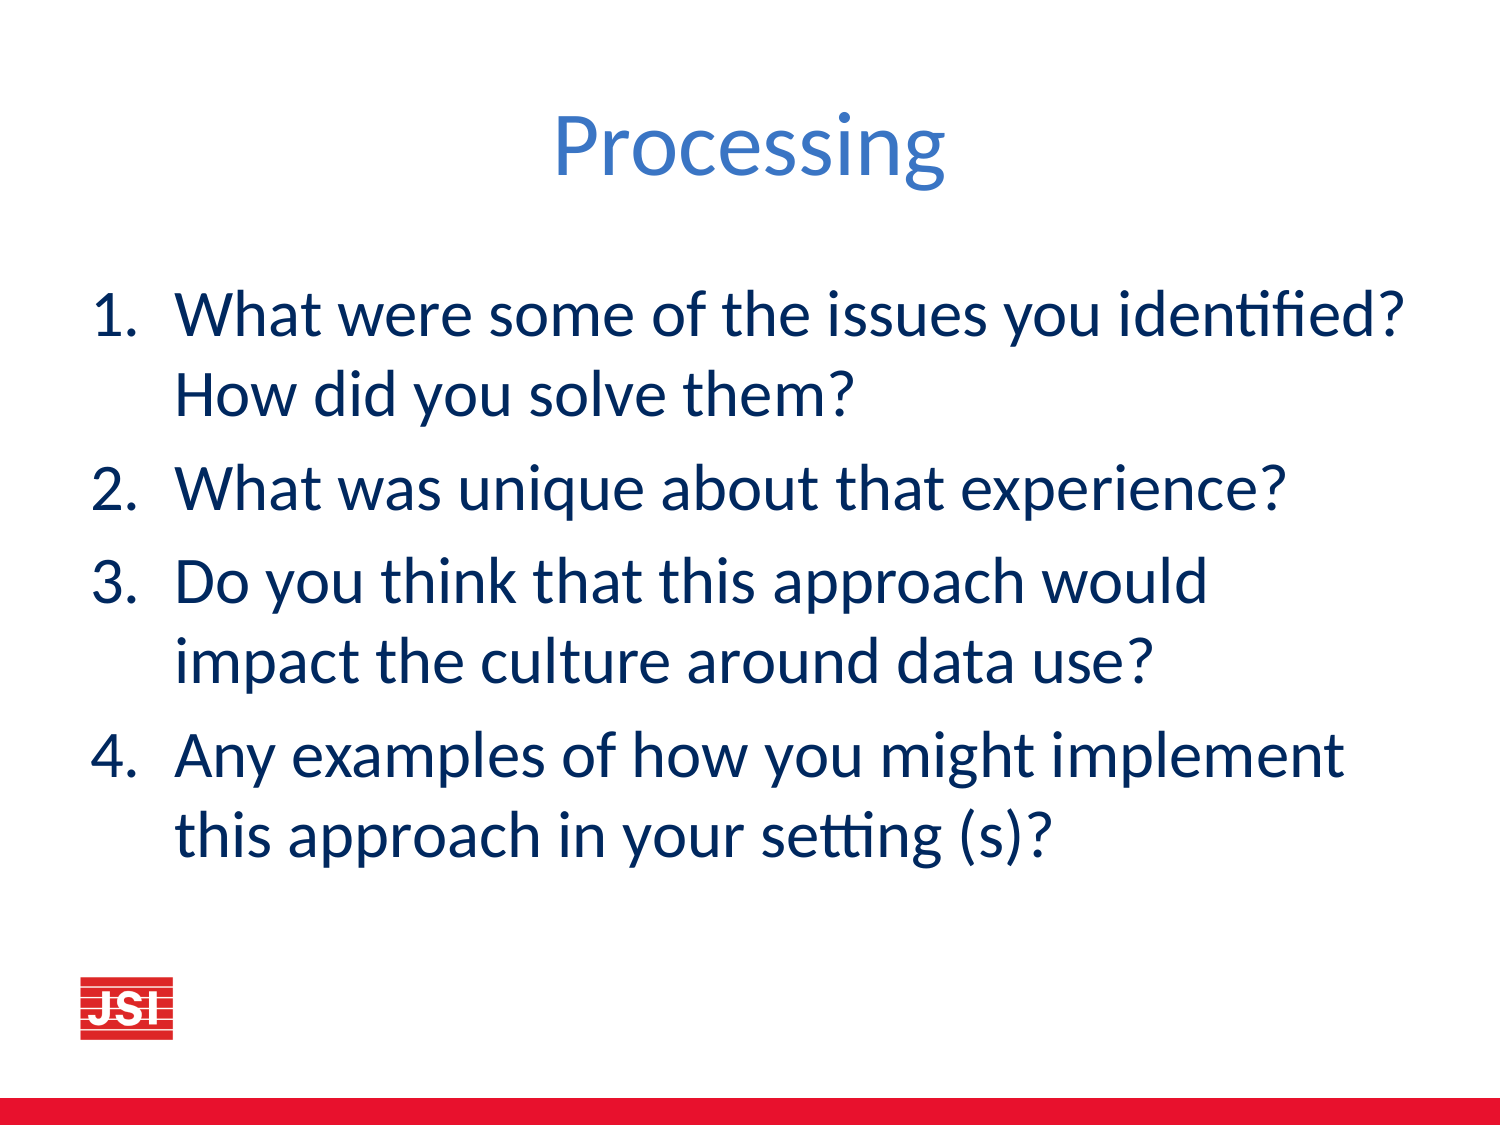

# Processing
What were some of the issues you identified? How did you solve them?
What was unique about that experience?
Do you think that this approach would impact the culture around data use?
Any examples of how you might implement this approach in your setting (s)?